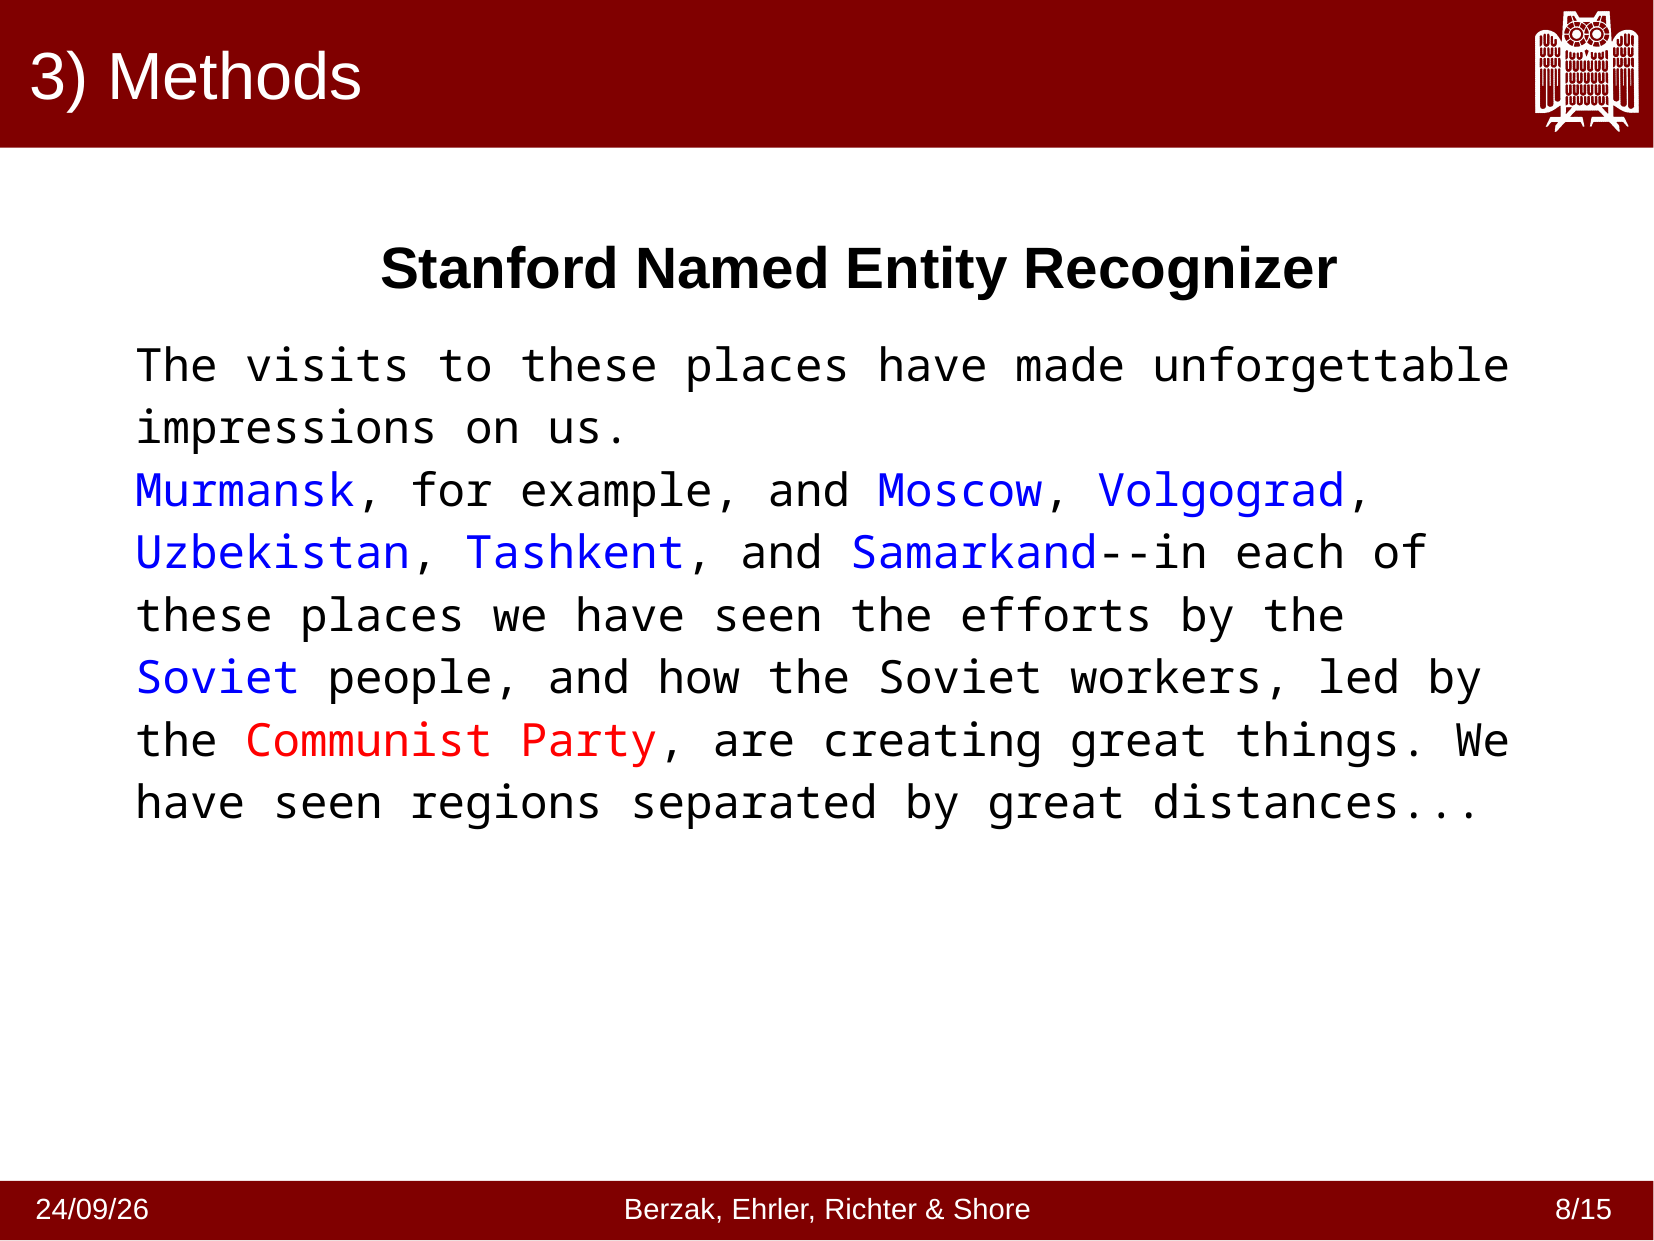

# 3) Methods
Stanford Named Entity Recognizer
The visits to these places have made unforgettable impressions on us.
Murmansk, for example, and Moscow, Volgograd, Uzbekistan, Tashkent, and Samarkand--in each of these places we have seen the efforts by the Soviet people, and how the Soviet workers, led by the Communist Party, are creating great things. We have seen regions separated by great distances...
Berzak, Ehrler, Richter & Shore
8